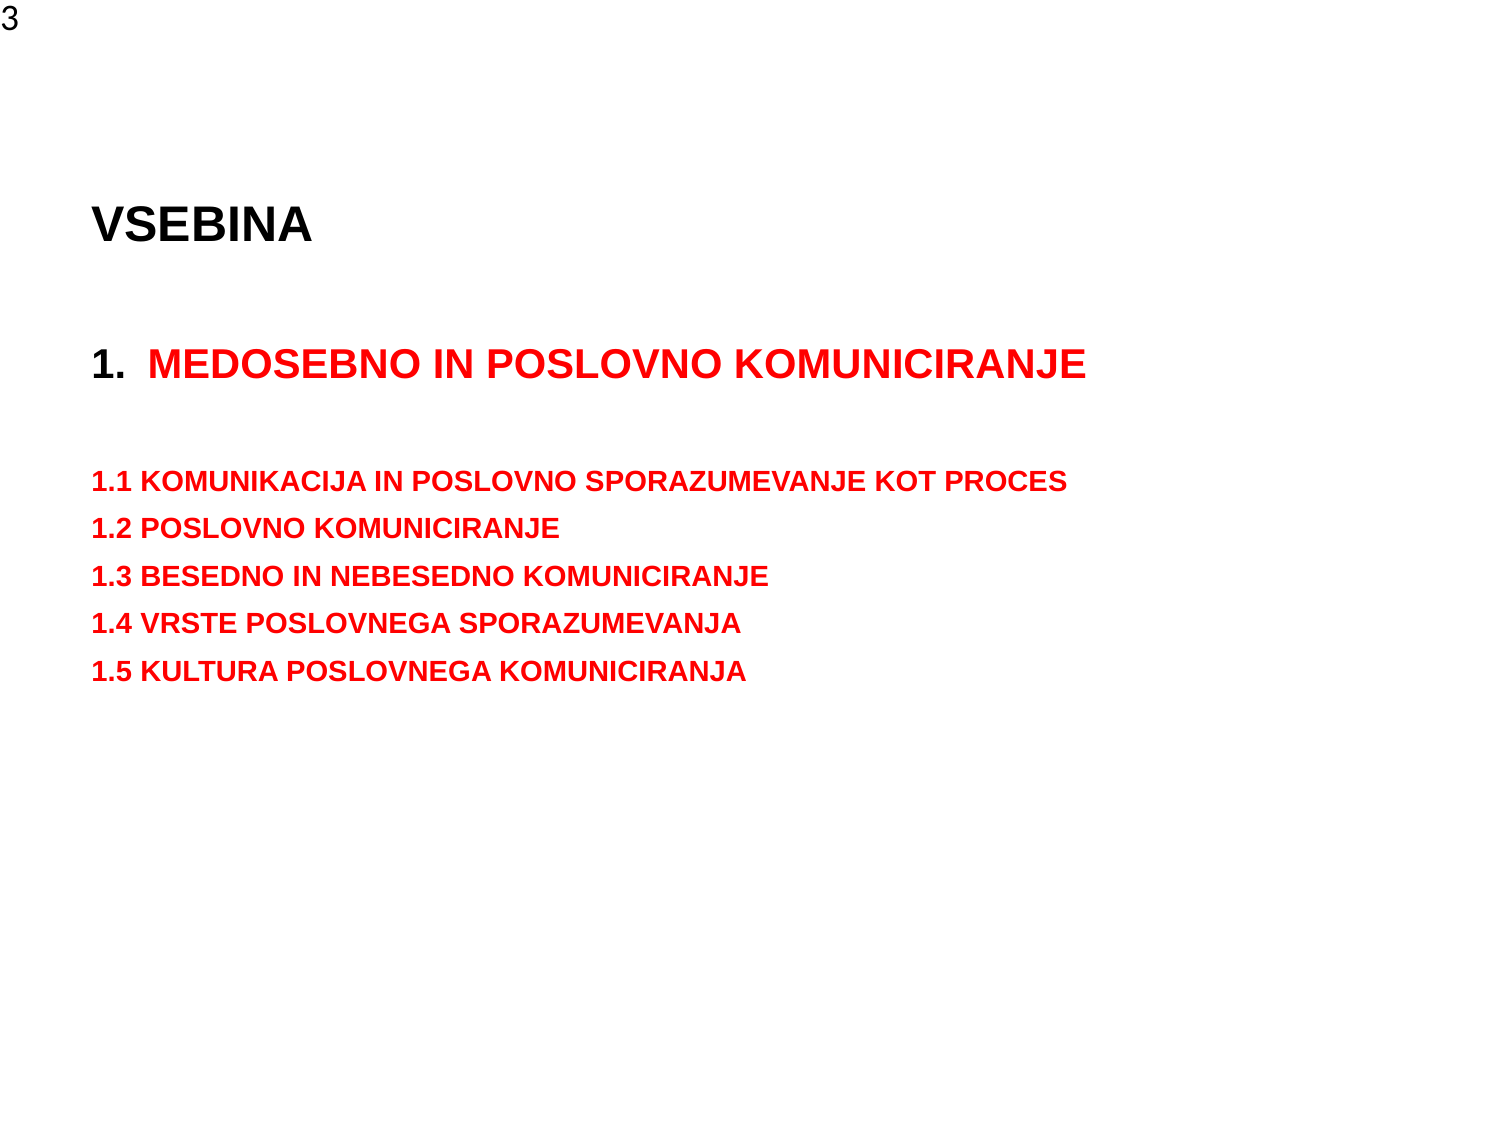

VSEBINA
MEDOSEBNO IN POSLOVNO KOMUNICIRANJE
1.1 KOMUNIKACIJA IN POSLOVNO SPORAZUMEVANJE KOT PROCES
1.2 POSLOVNO KOMUNICIRANJE
1.3 BESEDNO IN NEBESEDNO KOMUNICIRANJE
1.4 VRSTE POSLOVNEGA SPORAZUMEVANJA
1.5 KULTURA POSLOVNEGA KOMUNICIRANJA